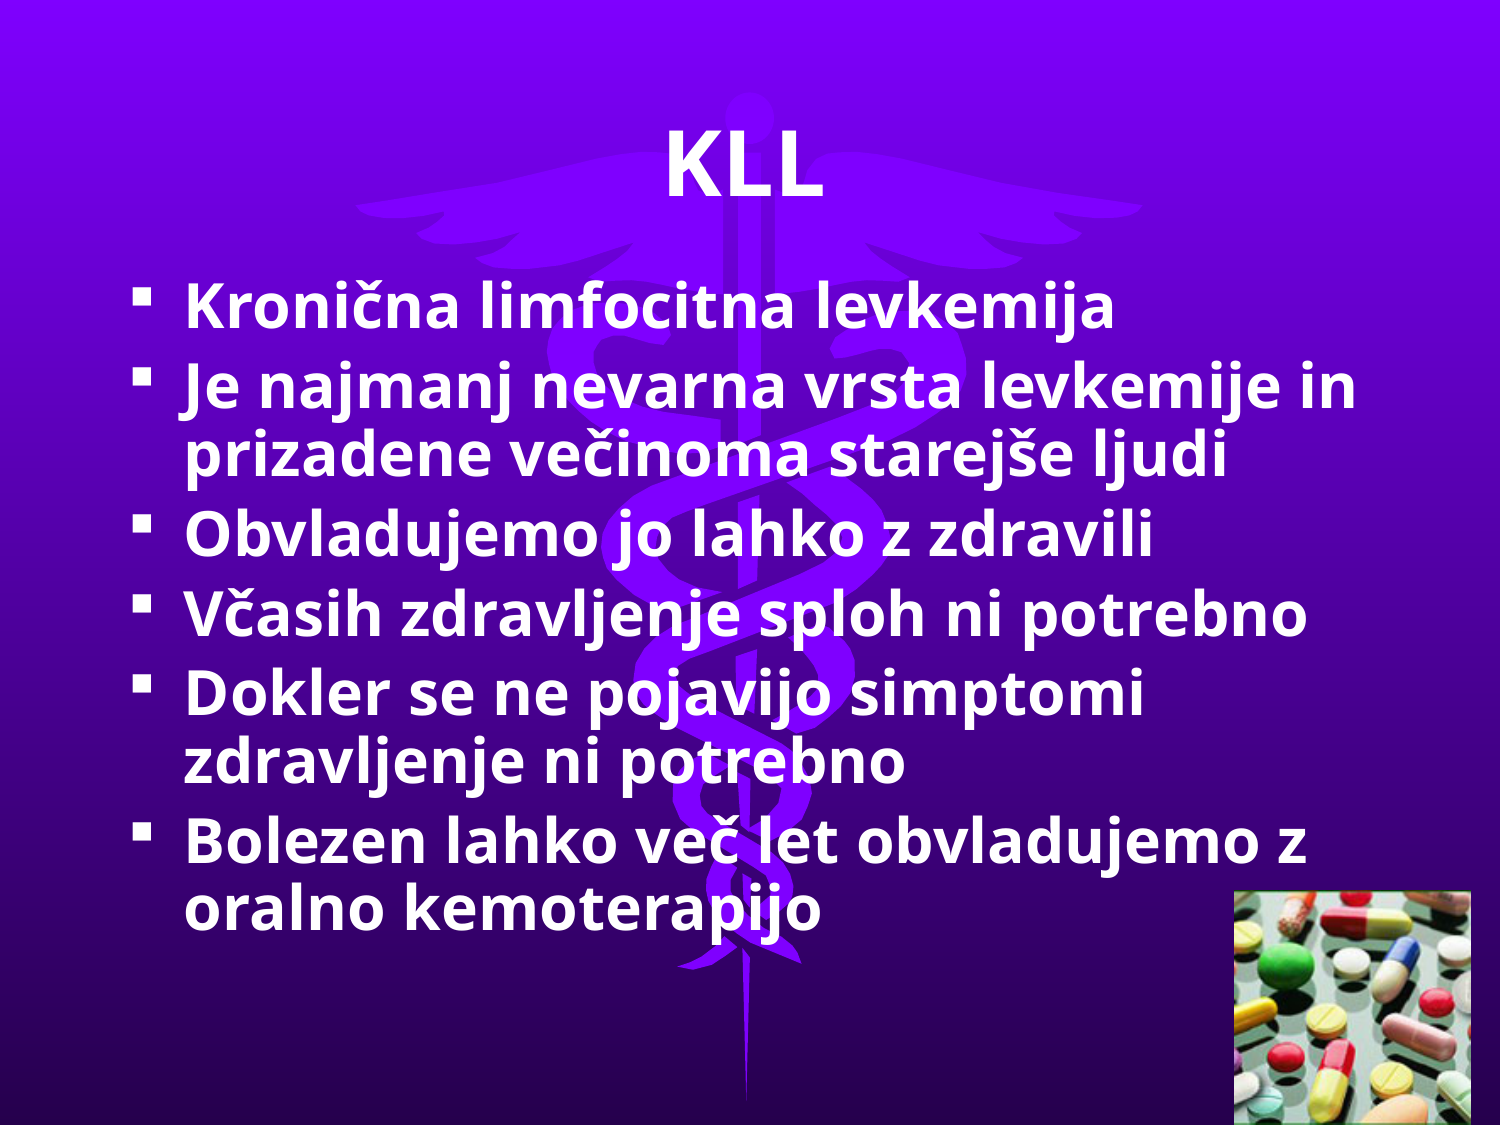

# KLL
Kronična limfocitna levkemija
Je najmanj nevarna vrsta levkemije in prizadene večinoma starejše ljudi
Obvladujemo jo lahko z zdravili
Včasih zdravljenje sploh ni potrebno
Dokler se ne pojavijo simptomi zdravljenje ni potrebno
Bolezen lahko več let obvladujemo z oralno kemoterapijo